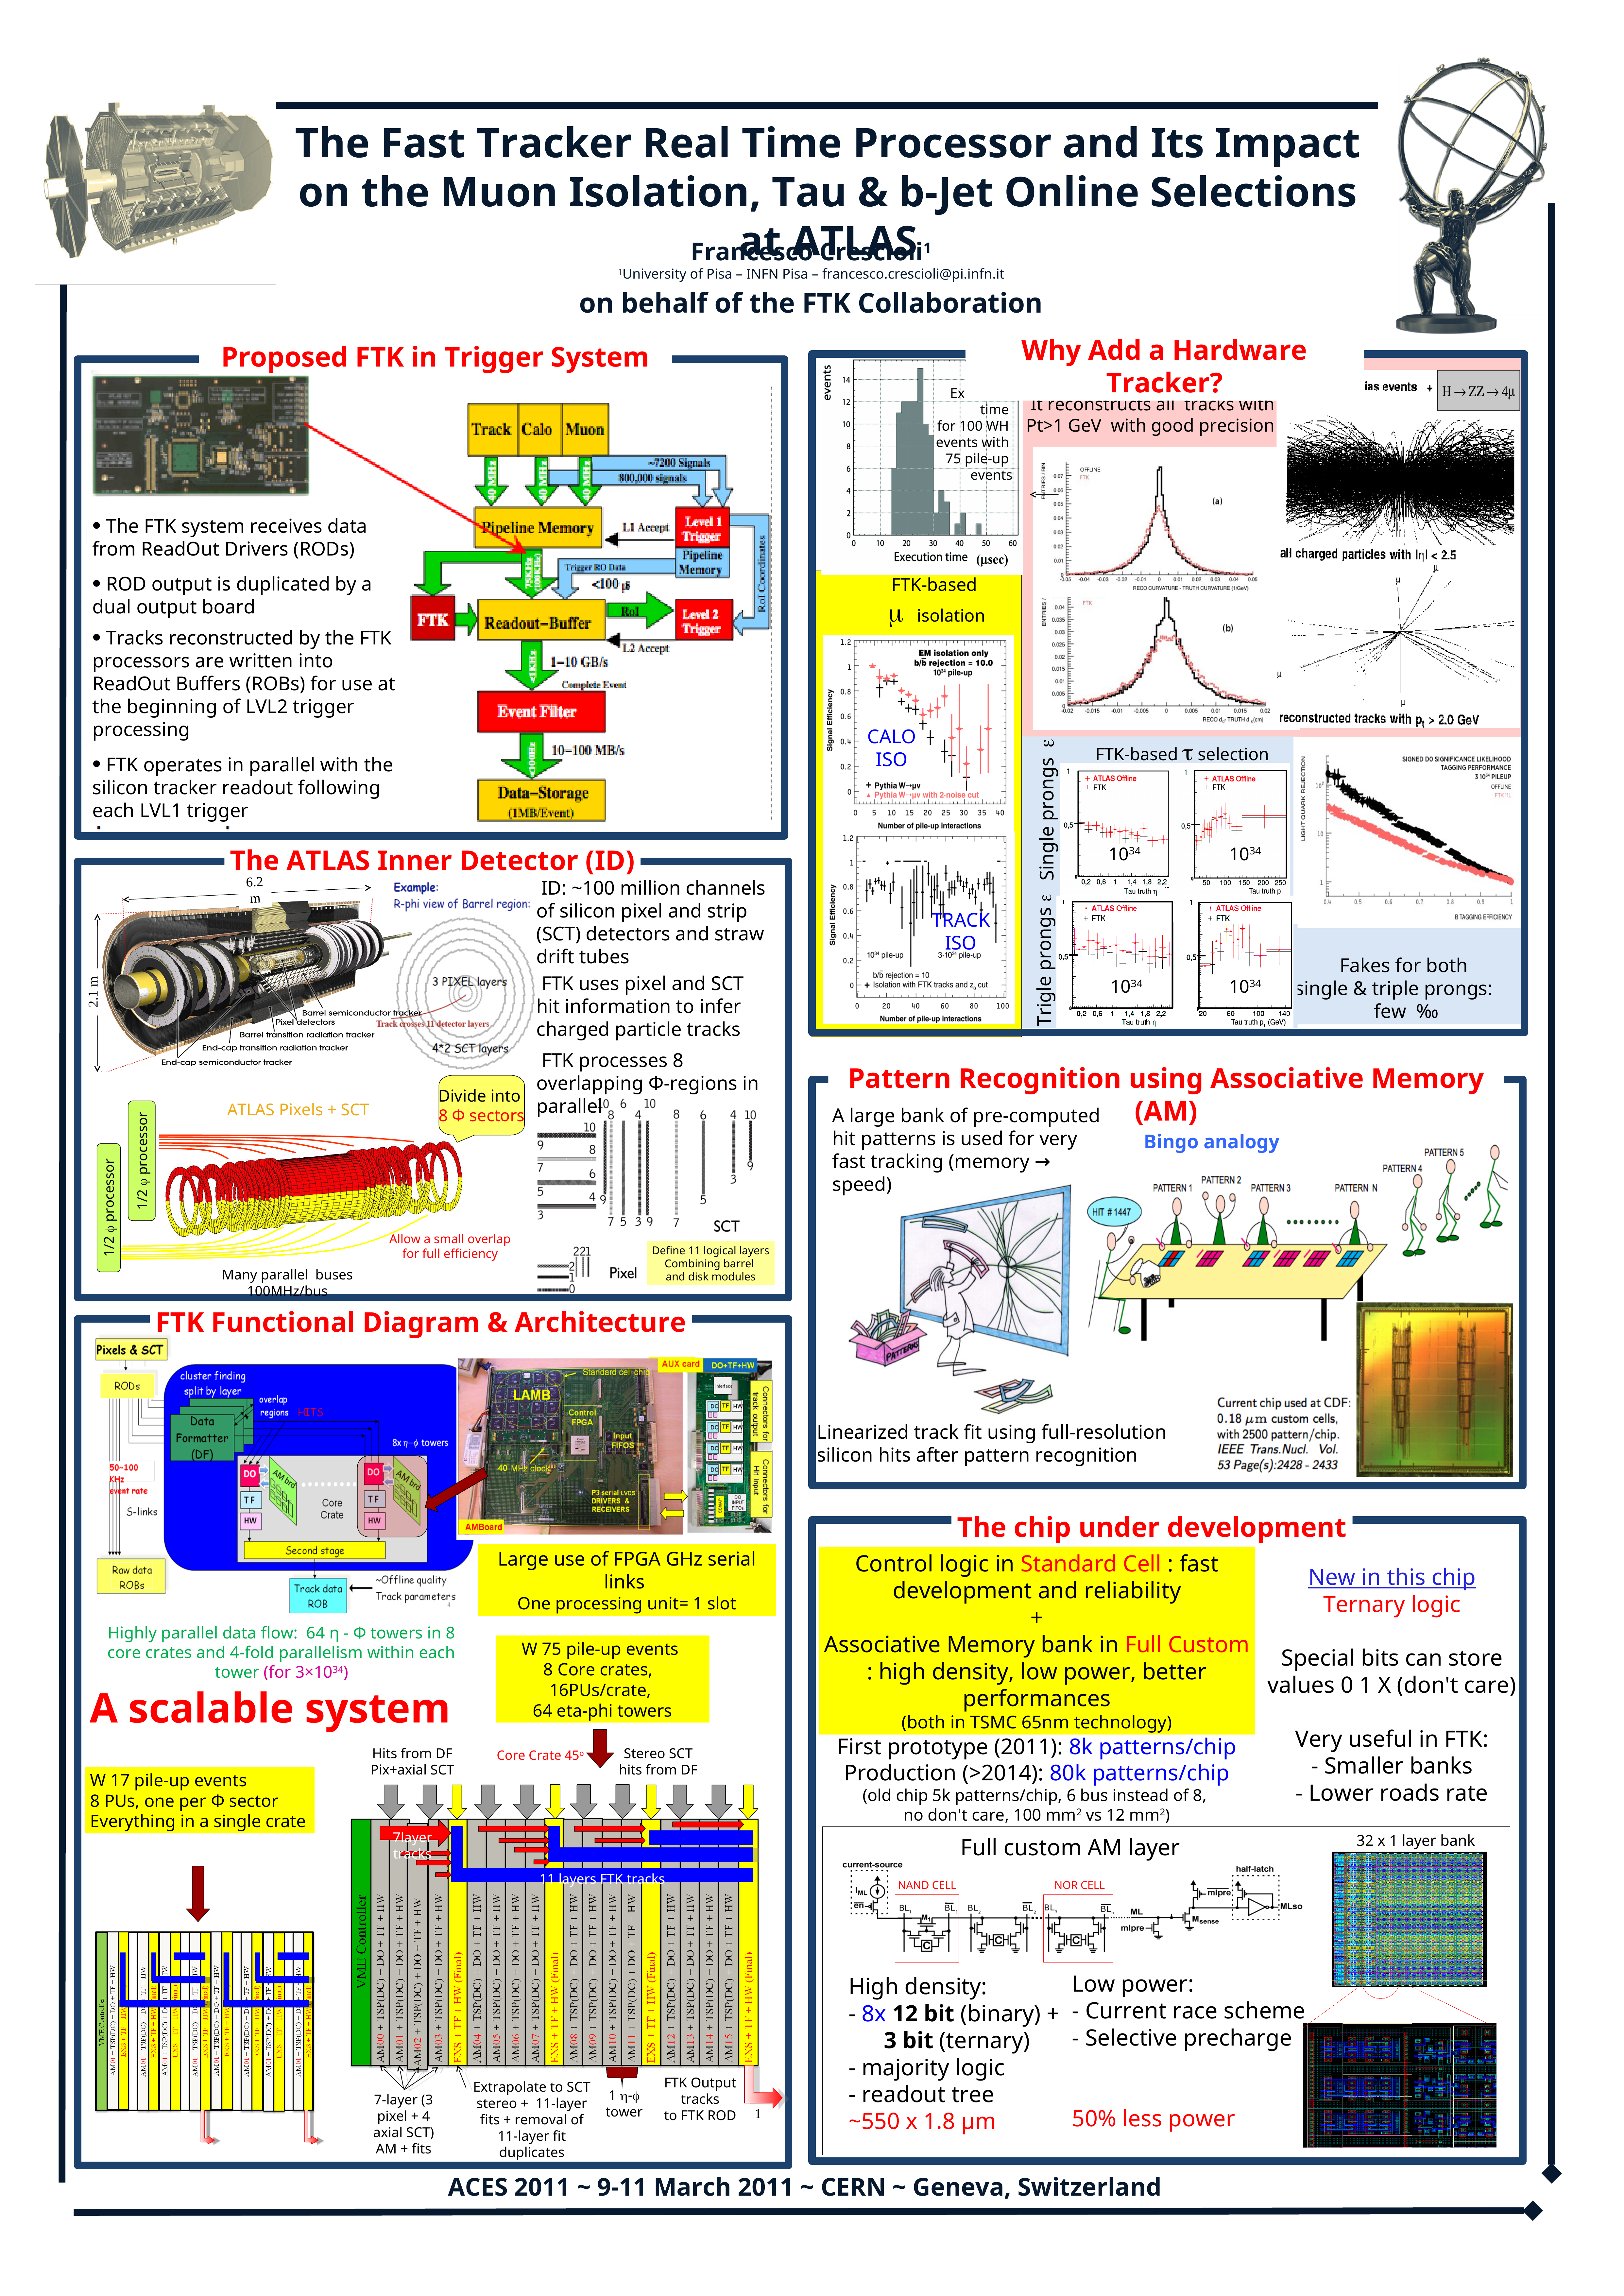

The Fast Tracker Real Time Processor and Its Impact on the Muon Isolation, Tau & b-Jet Online Selections at ATLAS
Francesco Crescioli1
1University of Pisa – INFN Pisa – francesco.crescioli@pi.infn.it
on behalf of the FTK Collaboration
Why Add a Hardware Tracker?
Proposed FTK in Trigger System
FTK
Execution
 time
for 100 WH
events with
75 pile-up
events
Event clean-up in~25 us
It reconstructs all tracks with Pt>1 GeV with good precision
 The FTK system receives data from ReadOut Drivers (RODs)
 ROD output is duplicated by a dual output board
 Tracks reconstructed by the FTK processors are written into ReadOut Buffers (ROBs) for use at the beginning of LVL2 trigger processing
 FTK operates in parallel with the silicon tracker readout following each LVL1 trigger
FTK-based
isolation
CALO
ISO
FTK-based  selection
Single prongs
The ATLAS Inner Detector (ID)
1034
1034
6.2 m
2.1 m
 ID: ~100 million channels of silicon pixel and strip (SCT) detectors and straw drift tubes
 FTK uses pixel and SCT
hit information to infer
charged particle tracks
 FTK processes 8 overlapping Φ-regions in parallel
TRACK
ISO
Fakes for both
single & triple prongs:
few ‰
Trigle prongs 
1034
1034
Pattern Recognition using Associative Memory (AM)
Divide into
8 Φ sectors
ATLAS Pixels + SCT
A large bank of pre-computed hit patterns is used for very fast tracking (memory → speed)
Bingo analogy
1/2  processor
1/2  processor
Allow a small overlap
for full efficiency
Define 11 logical layers
Combining barrel
and disk modules
Many parallel buses 100MHz/bus
FTK Functional Diagram & Architecture
Linearized track fit using full-resolution
silicon hits after pattern recognition
The chip under development
Large use of FPGA GHz serial links
One processing unit= 1 slot
Control logic in Standard Cell : fast development and reliability
+
Associative Memory bank in Full Custom : high density, low power, better performances
(both in TSMC 65nm technology)
New in this chip
Ternary logic
Special bits can store
values 0 1 X (don't care)
Very useful in FTK:
- Smaller banks
- Lower roads rate
Highly parallel data flow: 64 η - Φ towers in 8 core crates and 4-fold parallelism within each tower (for 3×1034)
W 75 pile-up events
8 Core crates,
16PUs/crate,
64 eta-phi towers
A scalable system
First prototype (2011): 8k patterns/chip
Production (>2014): 80k patterns/chip
(old chip 5k patterns/chip, 6 bus instead of 8,
no don't care, 100 mm2 vs 12 mm2)
Core Crate 45o
Stereo SCT
hits from DF
Hits from DF
Pix+axial SCT
W 17 pile-up events
8 PUs, one per Φ sector
Everything in a single crate
7layer tracks
32 x 1 layer bank
Full custom AM layer
NAND CELL
NOR CELL
11 layers FTK tracks
Low power:
- Current race scheme
- Selective precharge
50% less power
High density:
- 8x 12 bit (binary) +
 3 bit (ternary)
- majority logic
- readout tree
~550 x 1.8 μm
FTK Output tracks
to FTK ROD
Extrapolate to SCT stereo + 11-layer fits + removal of 11-layer fit duplicates
1 
tower
7-layer (3 pixel + 4 axial SCT) AM + fits
ACES 2011 ~ 9-11 March 2011 ~ CERN ~ Geneva, Switzerland